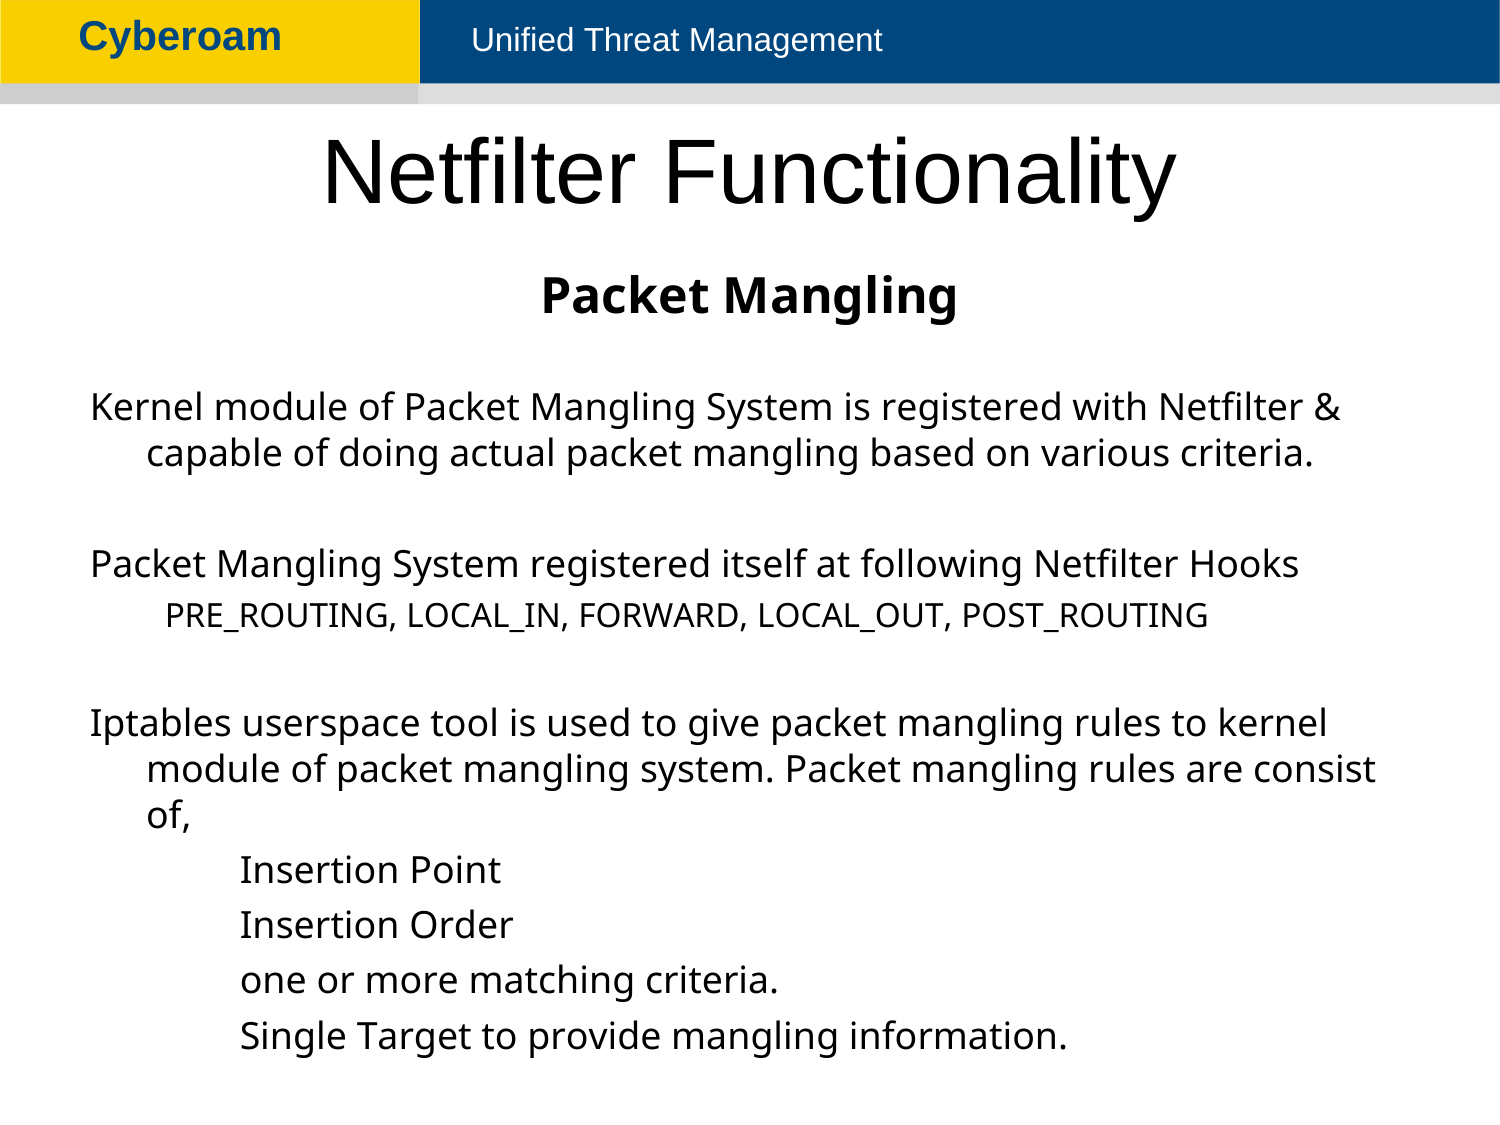

# Netfilter Functionality
Packet Mangling
Kernel module of Packet Mangling System is registered with Netfilter & capable of doing actual packet mangling based on various criteria.
Packet Mangling System registered itself at following Netfilter Hooks
PRE_ROUTING, LOCAL_IN, FORWARD, LOCAL_OUT, POST_ROUTING
Iptables userspace tool is used to give packet mangling rules to kernel module of packet mangling system. Packet mangling rules are consist of,
		Insertion Point
		Insertion Order
		one or more matching criteria.
		Single Target to provide mangling information.